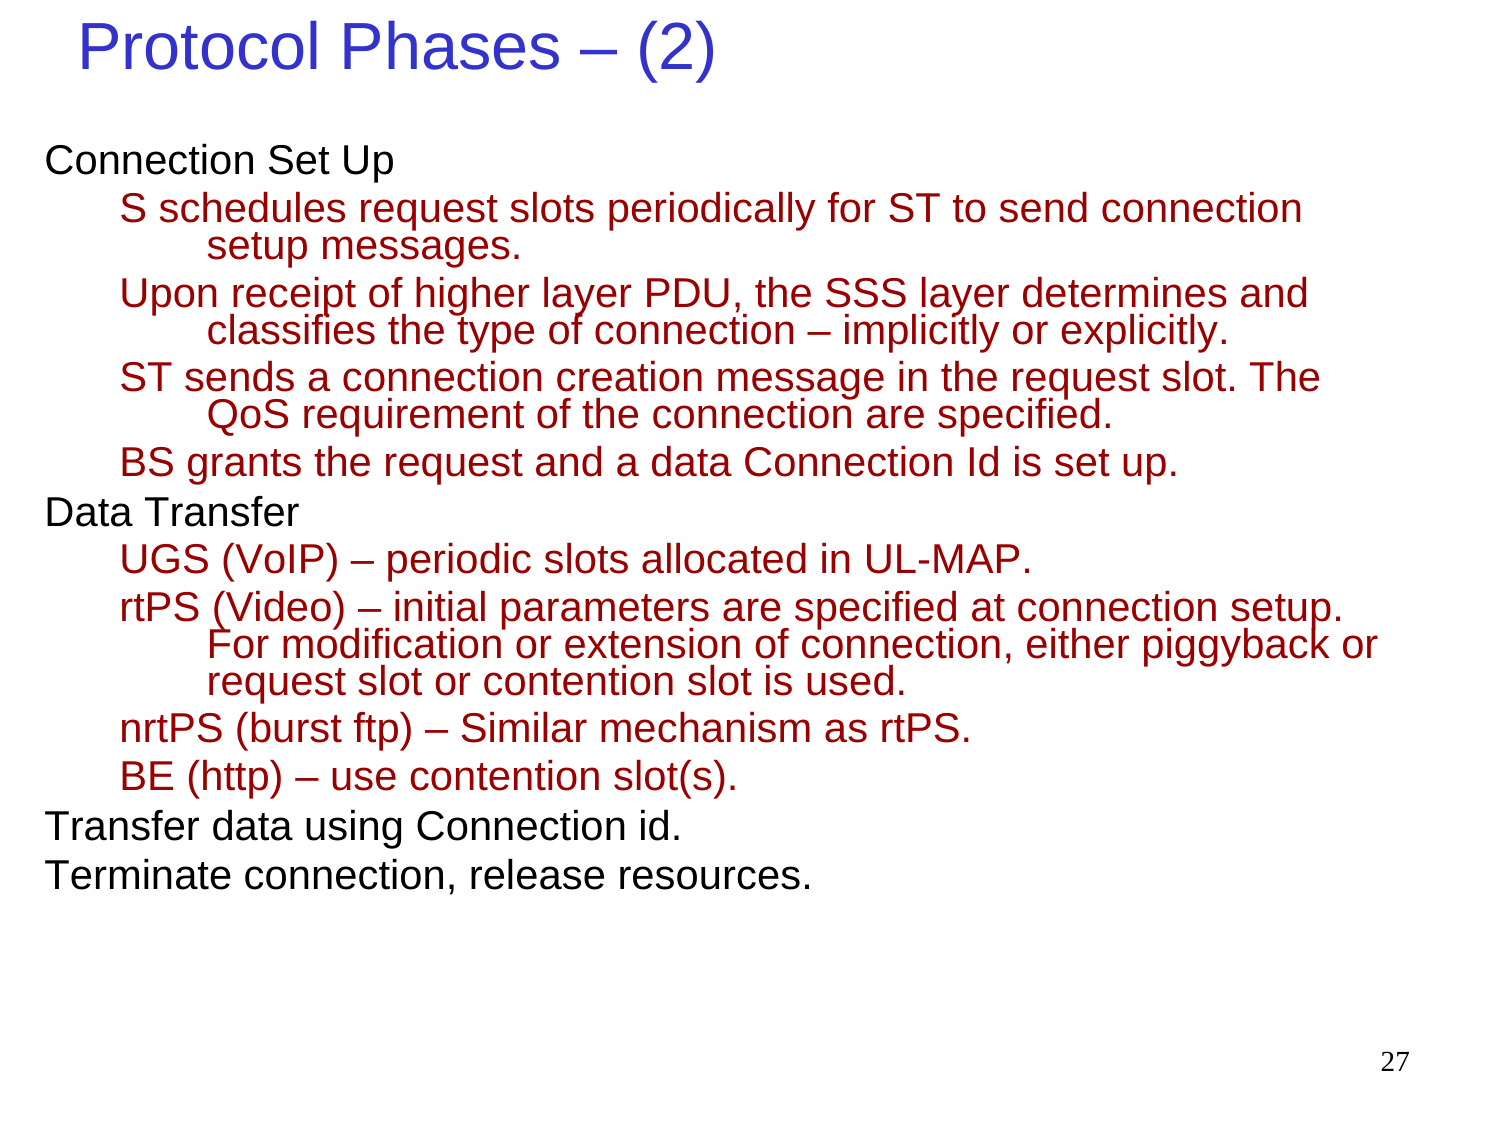

# Protocol Phases – (2)
Connection Set Up
S schedules request slots periodically for ST to send connection setup messages.
Upon receipt of higher layer PDU, the SSS layer determines and classifies the type of connection – implicitly or explicitly.
ST sends a connection creation message in the request slot. The QoS requirement of the connection are specified.
BS grants the request and a data Connection Id is set up.
Data Transfer
UGS (VoIP) – periodic slots allocated in UL-MAP.
rtPS (Video) – initial parameters are specified at connection setup. For modification or extension of connection, either piggyback or request slot or contention slot is used.
nrtPS (burst ftp) – Similar mechanism as rtPS.
BE (http) – use contention slot(s).
Transfer data using Connection id.
Terminate connection, release resources.
27